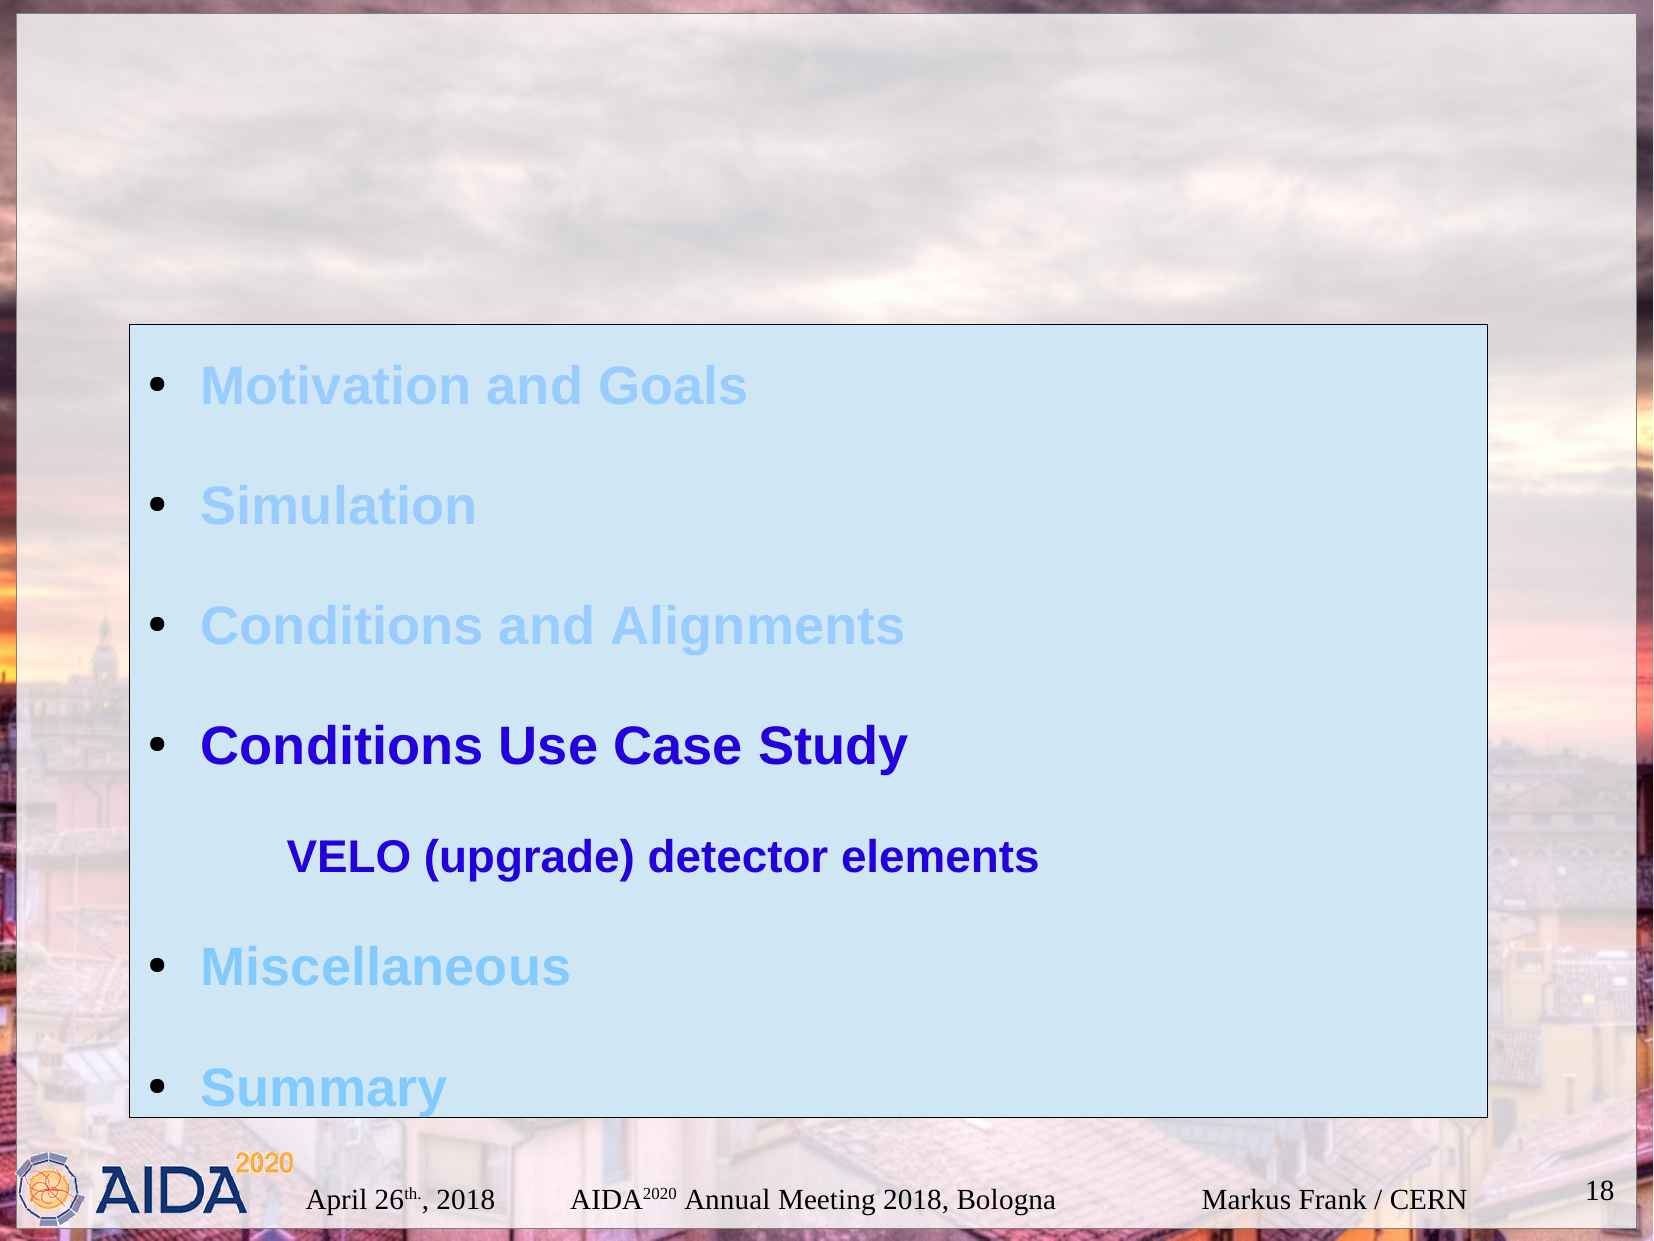

# Motivation and Goals
Simulation
Conditions and Alignments
Conditions Use Case Study
VELO (upgrade) detector elements
Miscellaneous
Summary
18
April 14th, 2013
Annual AIDA Meeting 2013 Frascati/Italy Markus Frank / CERN